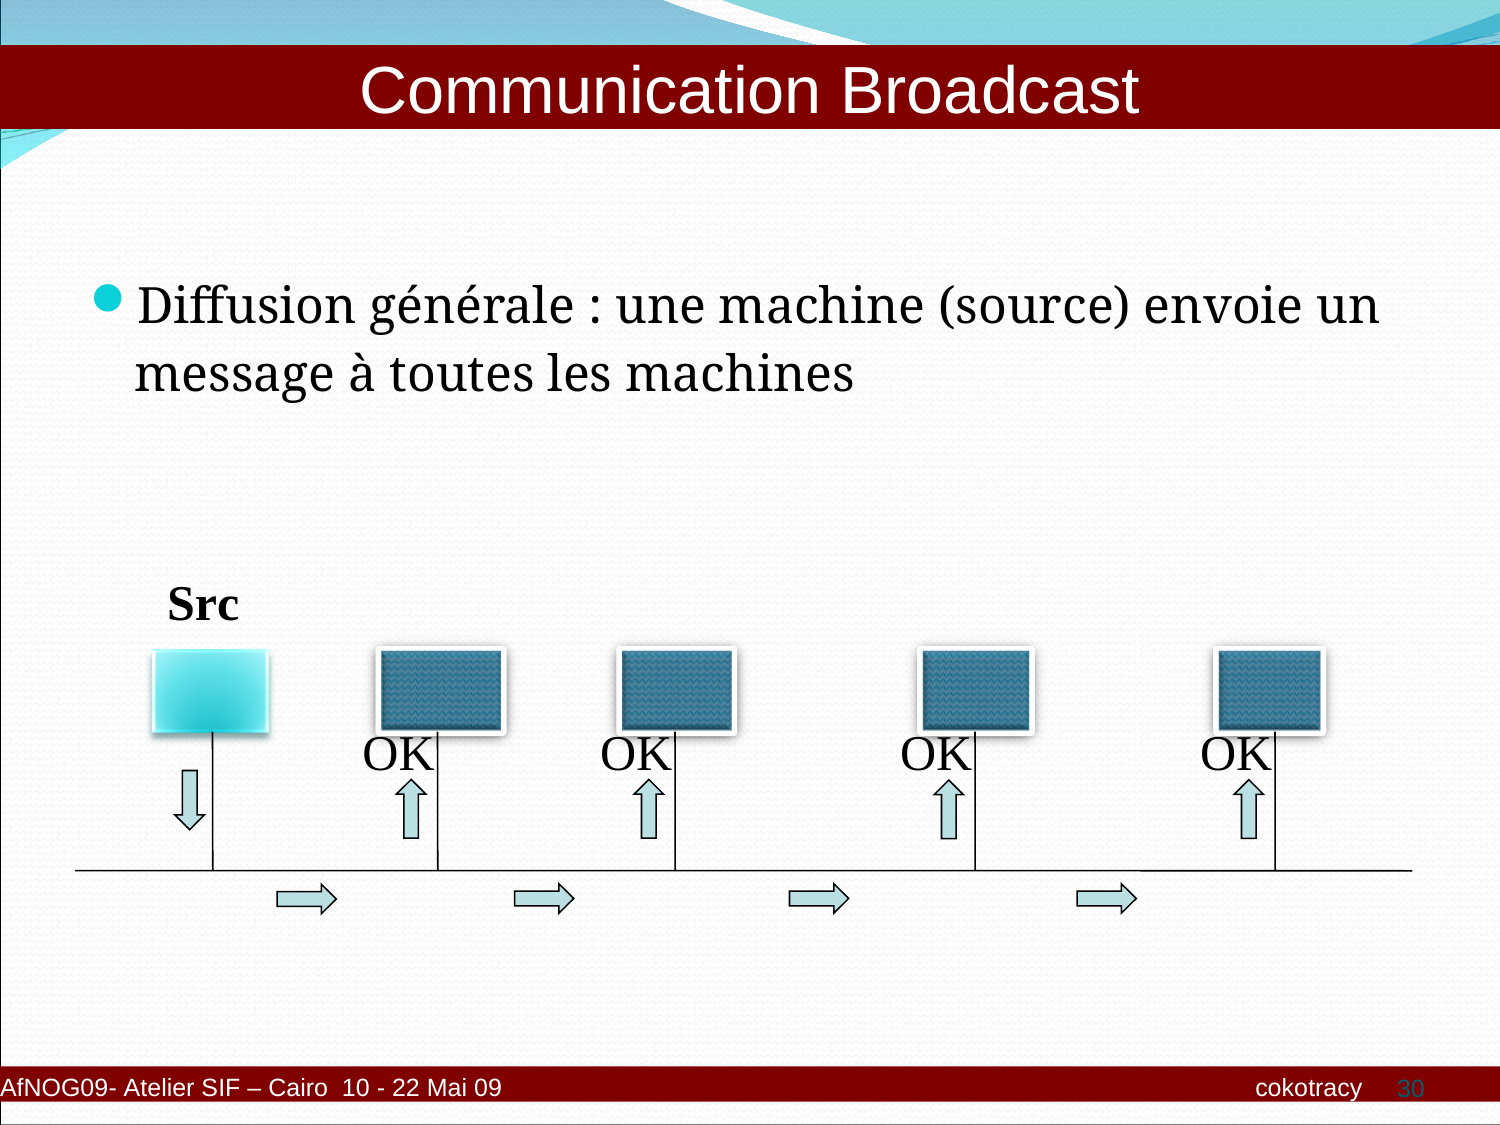

Communication Broadcast
# Diffusion générale : une machine (source) envoie un message à toutes les machines
Src
OK
OK
OK
OK
AfNOG09- Atelier SIF – Cairo 10 - 22 Mai 09 cokotracy